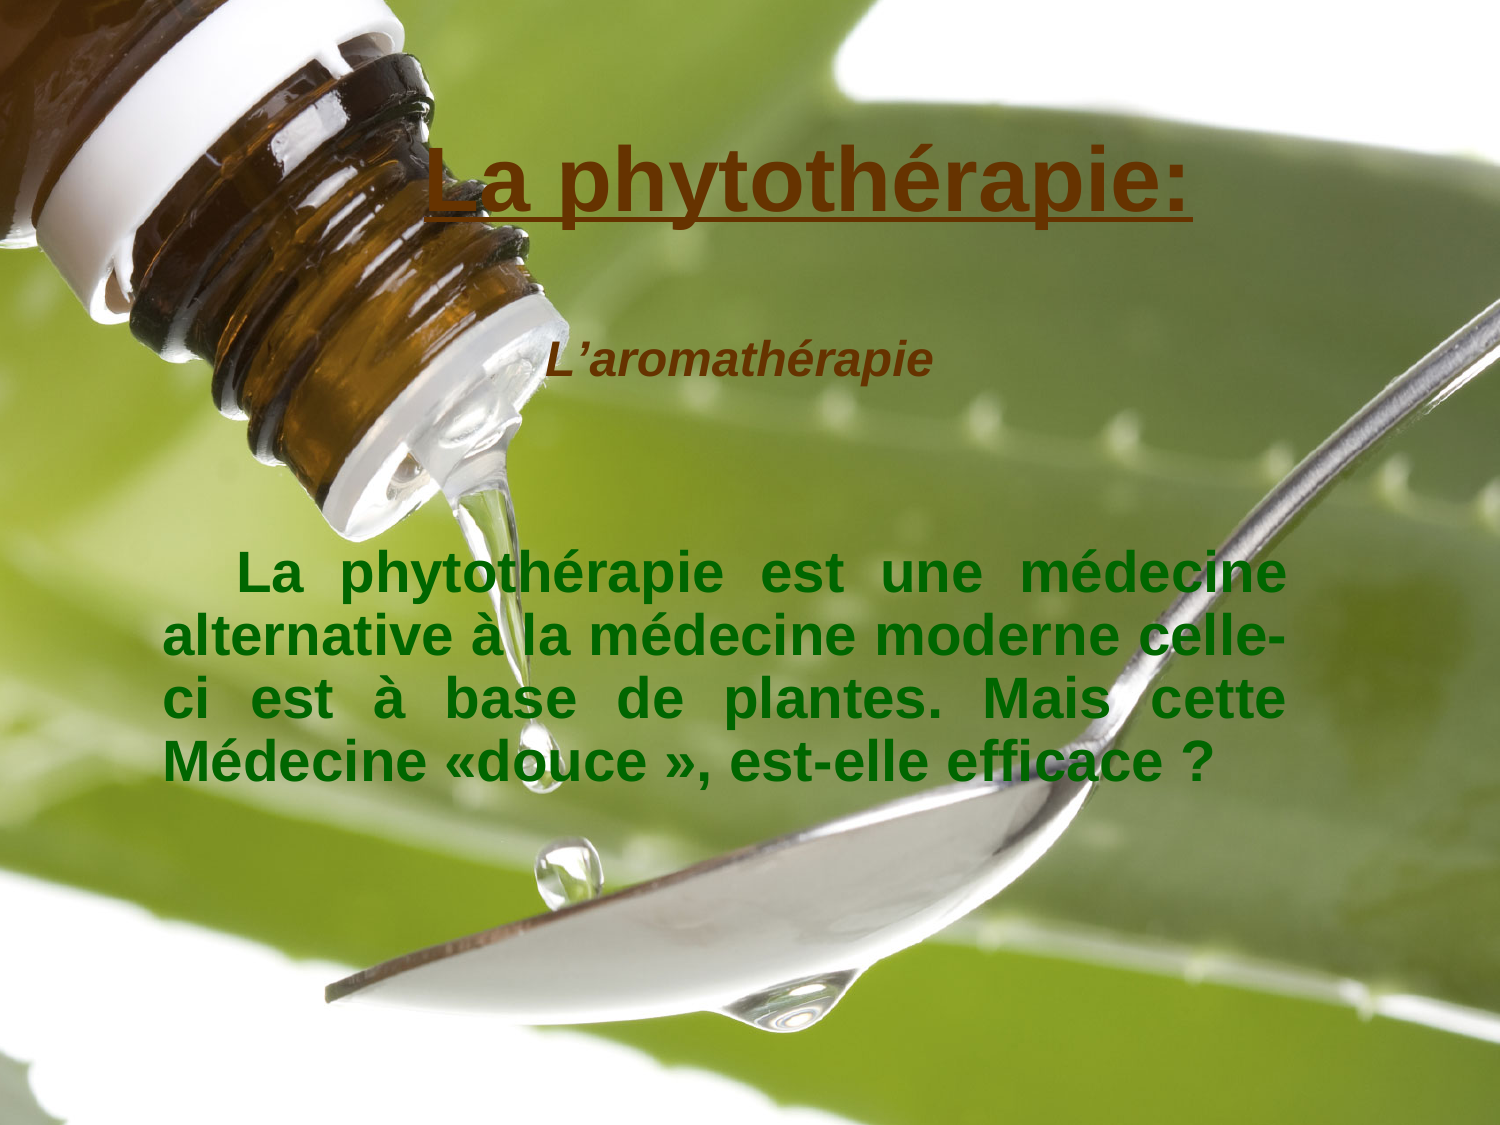

La phytothérapie:
 L’aromathérapie
	La phytothérapie est une médecine alternative à la médecine moderne celle-ci est à base de plantes. Mais cette Médecine «douce », est-elle efficace ?